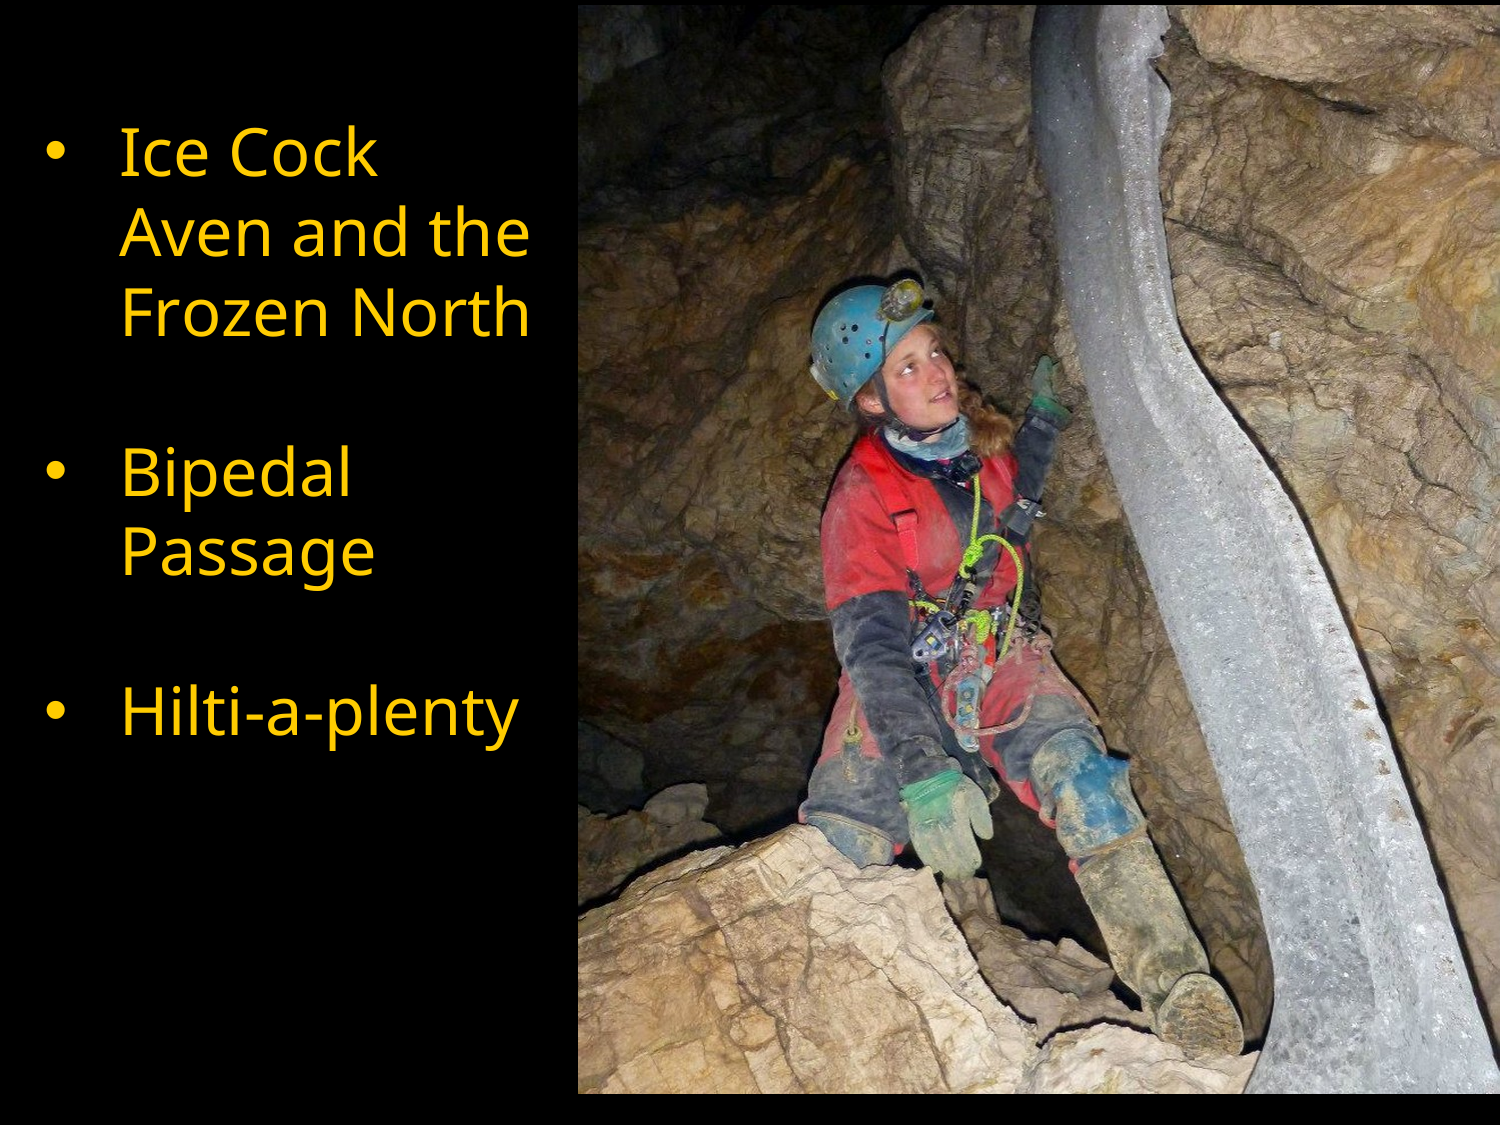

Ice Cock Aven and the Frozen North
Bipedal Passage
Hilti-a-plenty